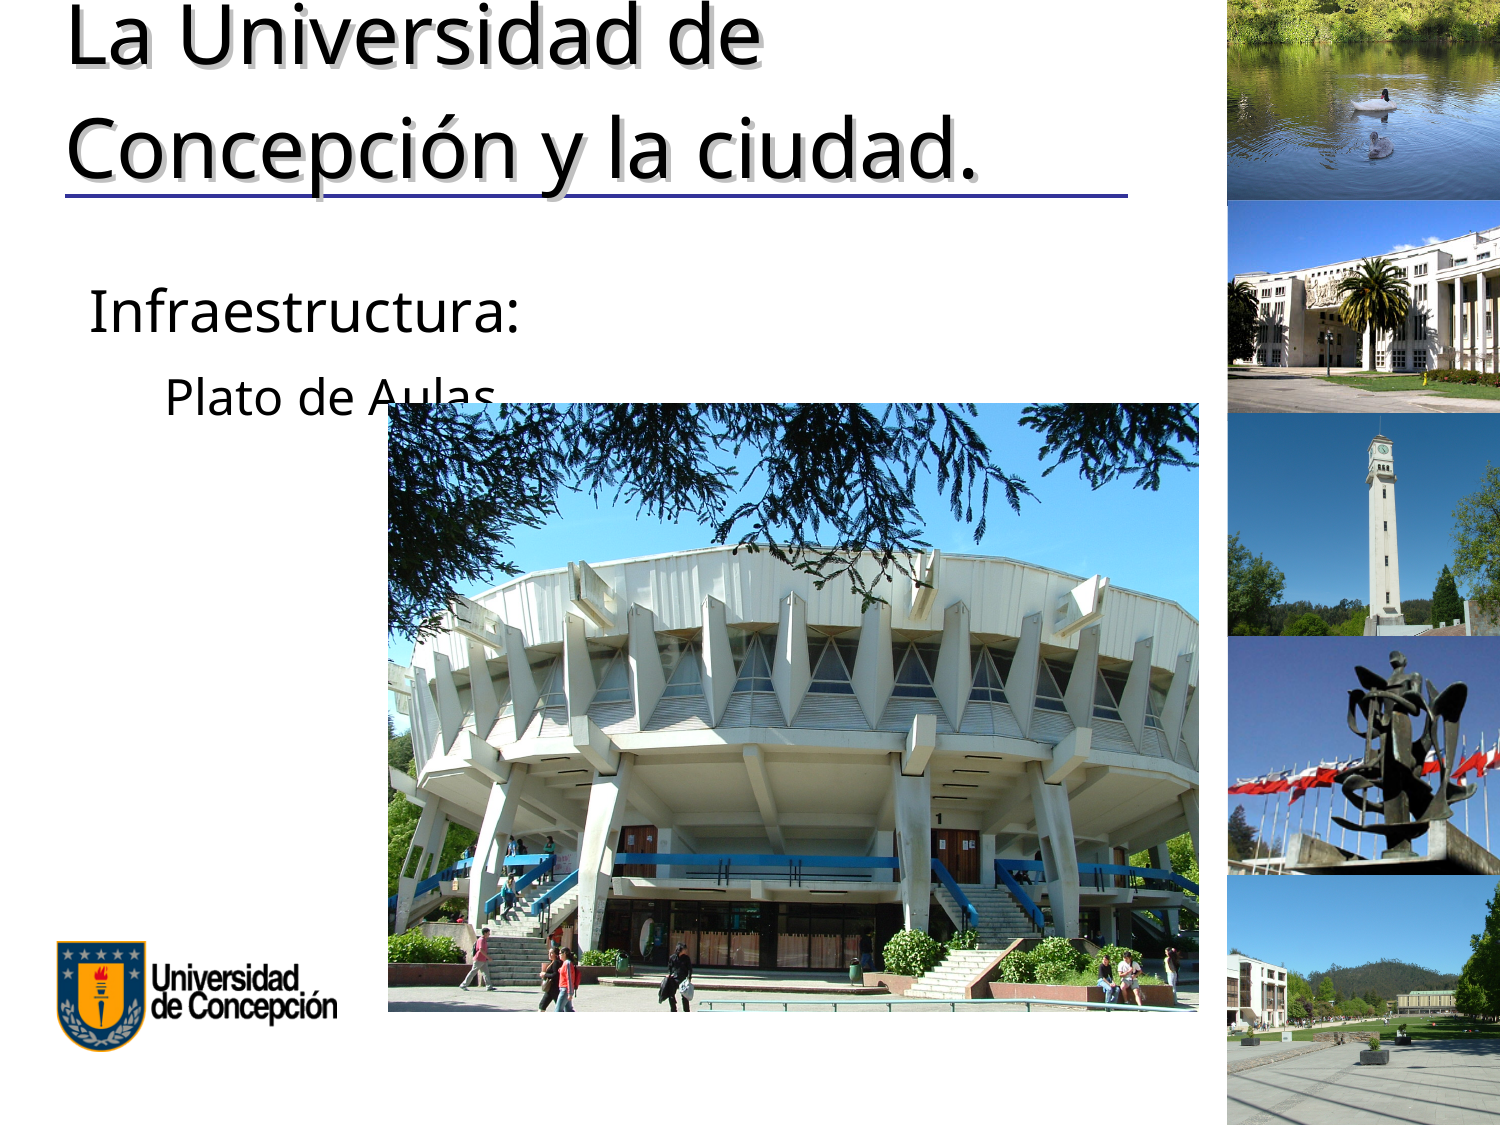

# La Universidad de Concepción y la ciudad.
Infraestructura:
Plato de Aulas